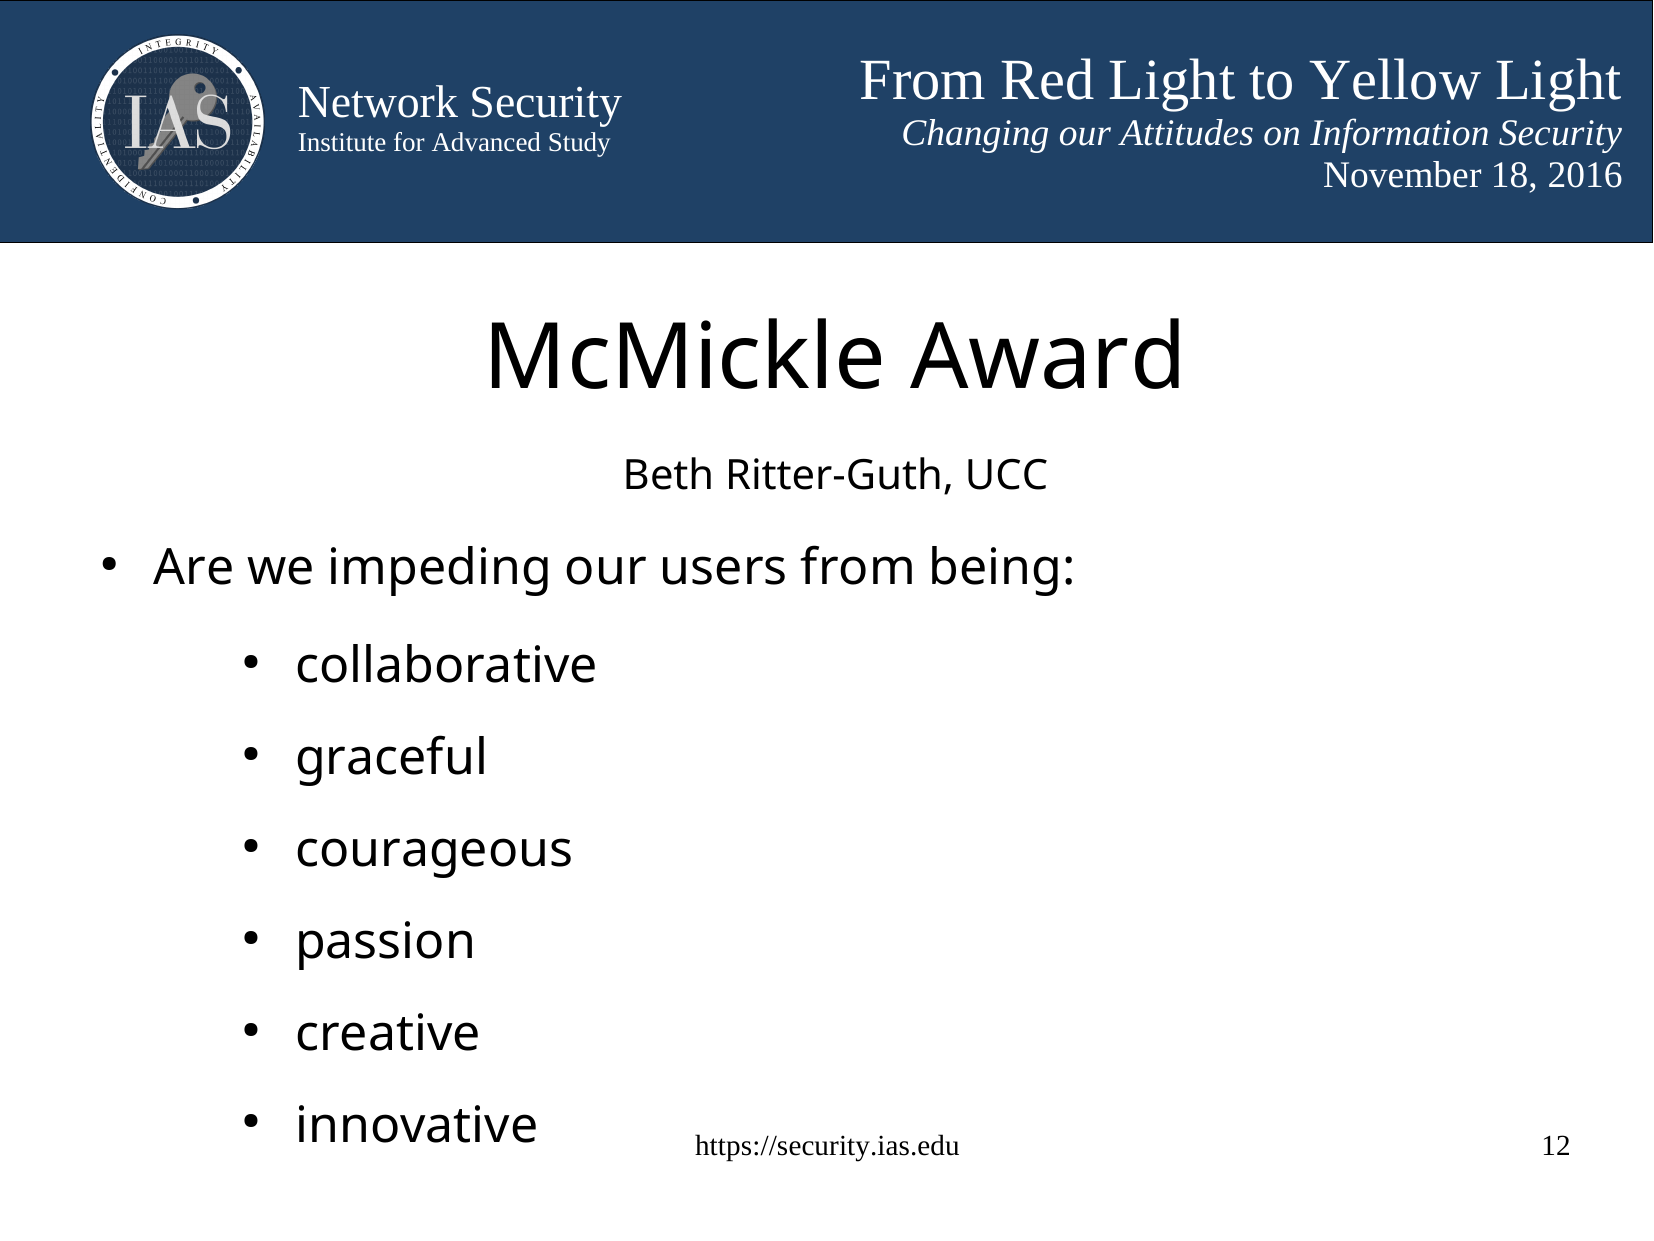

# McMickle Award
Beth Ritter-Guth, UCC
Are we impeding our users from being:
collaborative
graceful
courageous
passion
creative
innovative
12